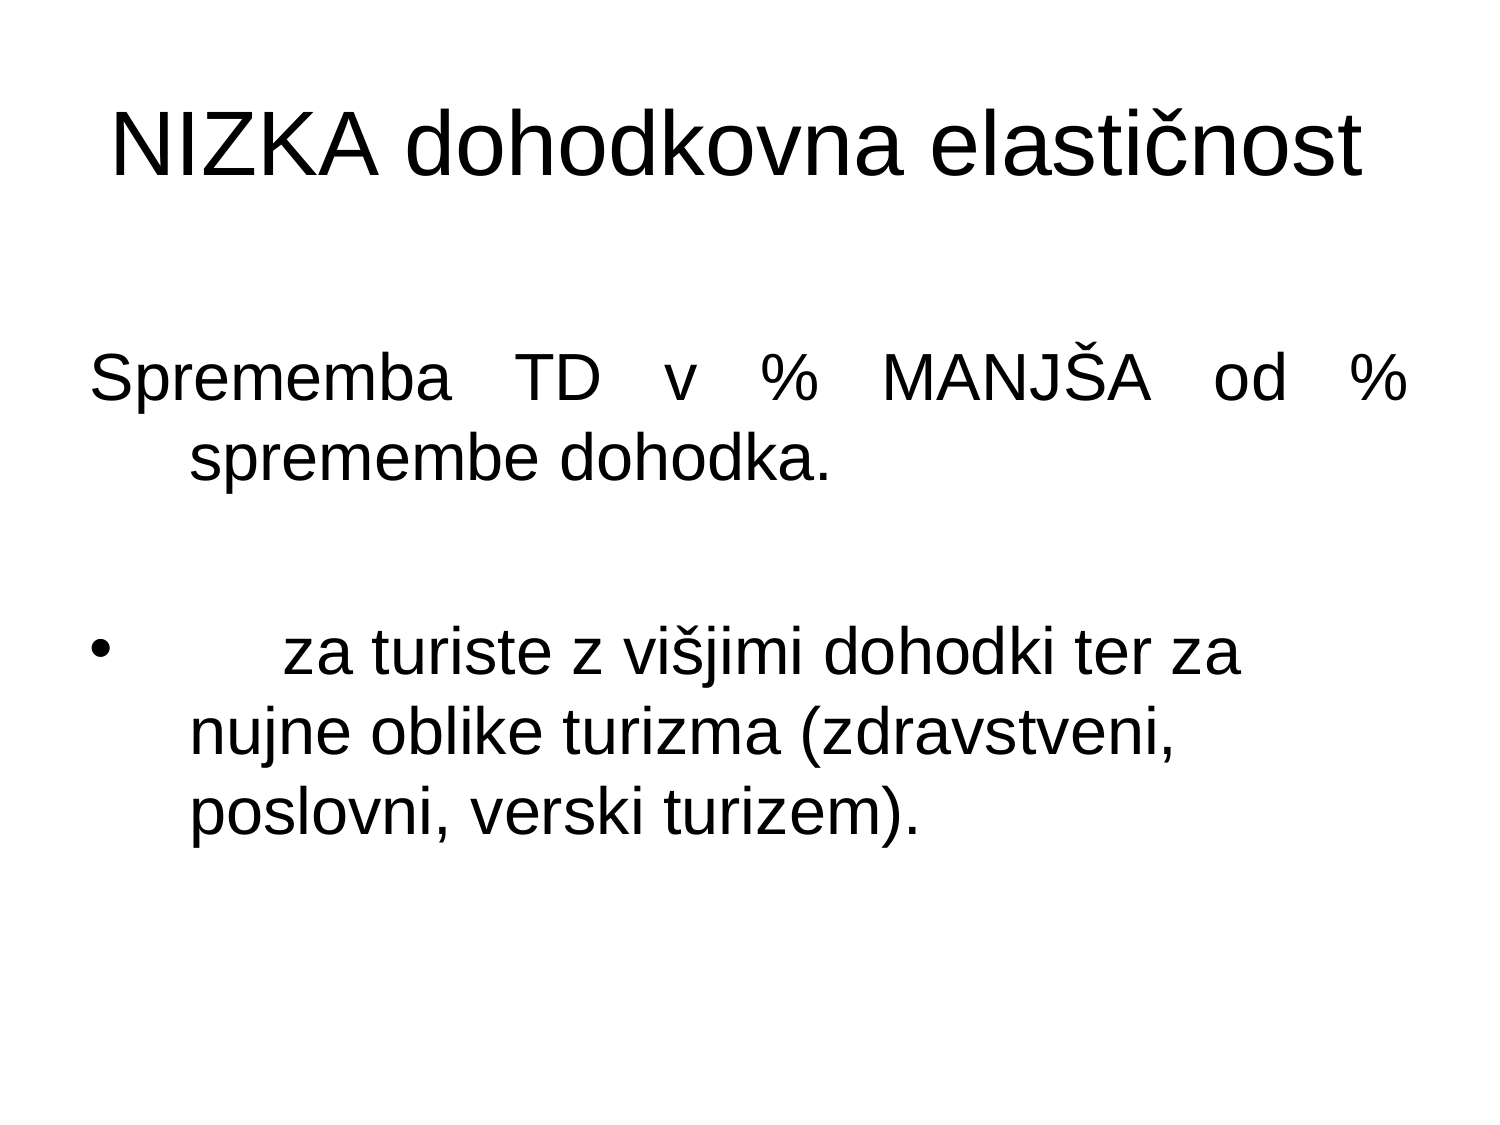

# NIZKA dohodkovna elastičnost
Sprememba TD v % MANJŠA od % spremembe dohodka.
	za turiste z višjimi dohodki ter za nujne oblike turizma (zdravstveni, poslovni, verski turizem).